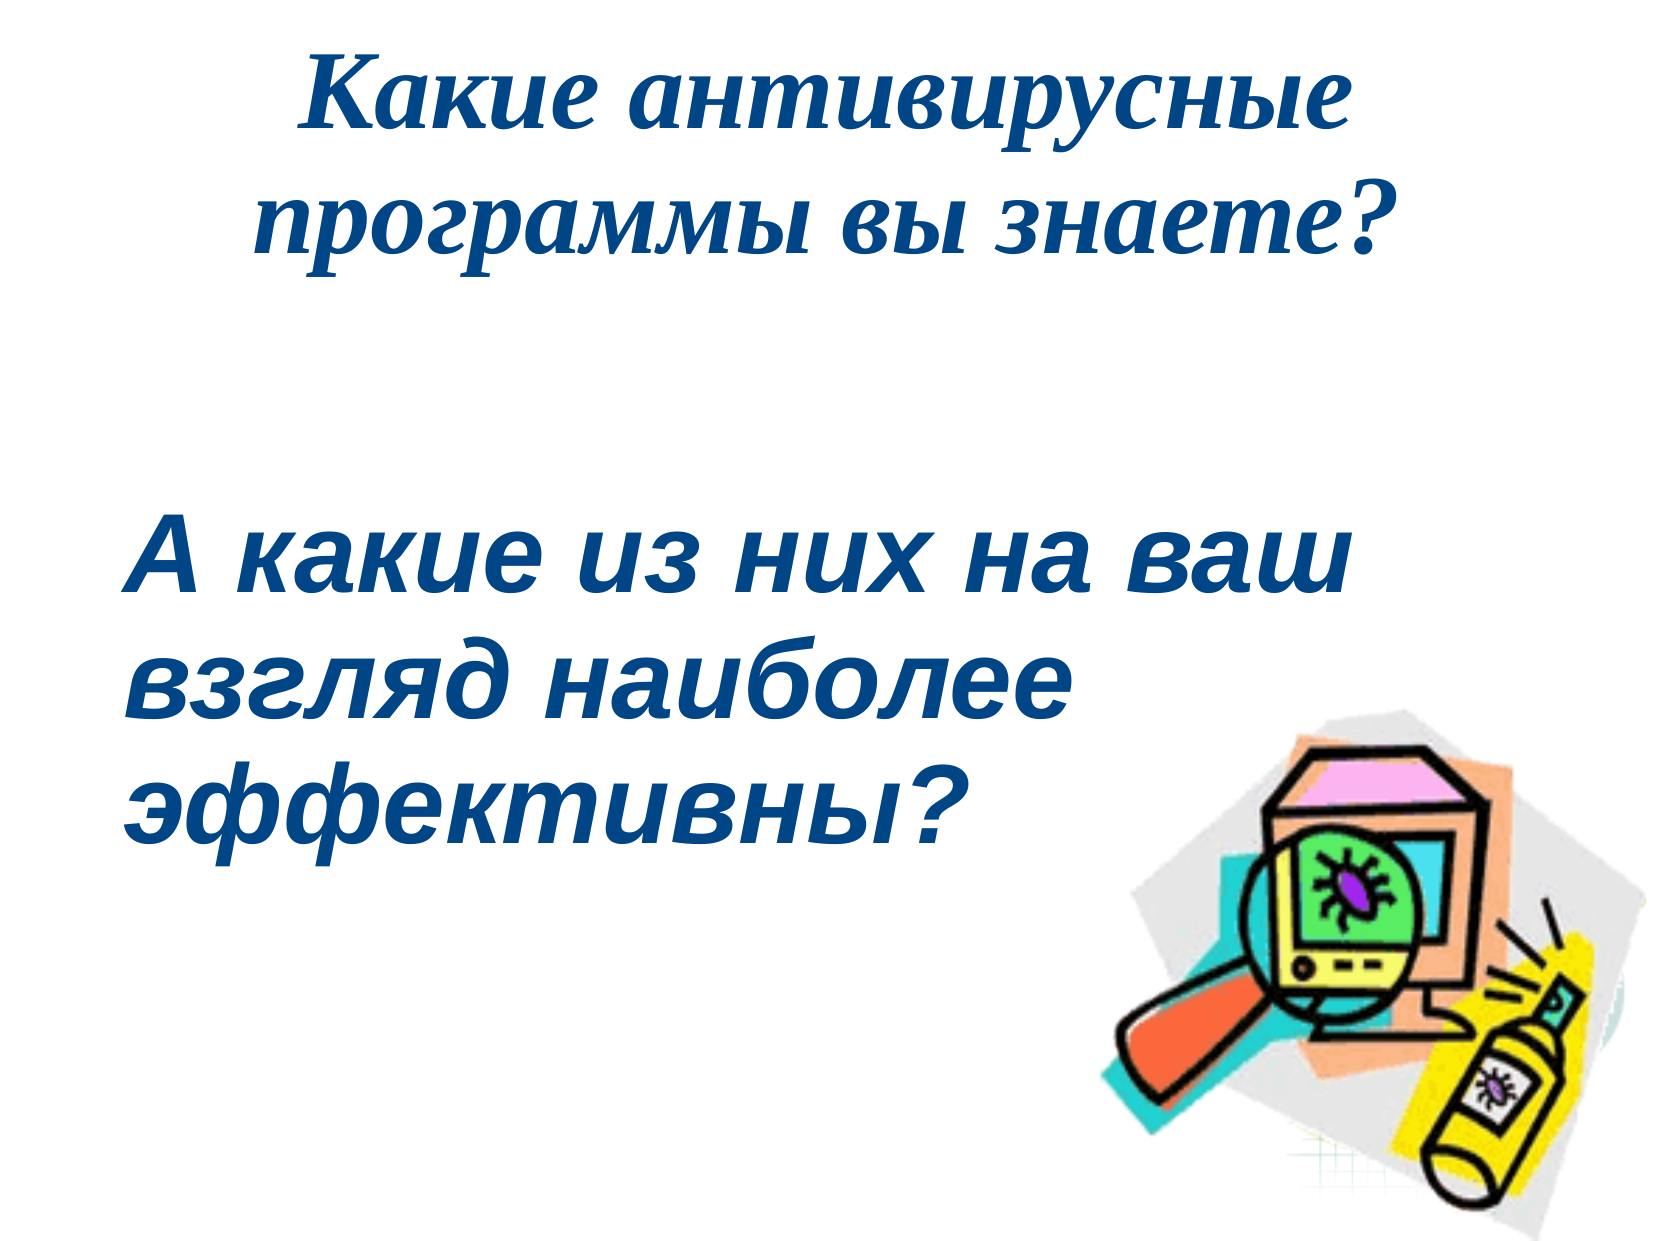

# Какие антивирусные программы вы знаете?
А какие из них на ваш взгляд наиболее эффективны?